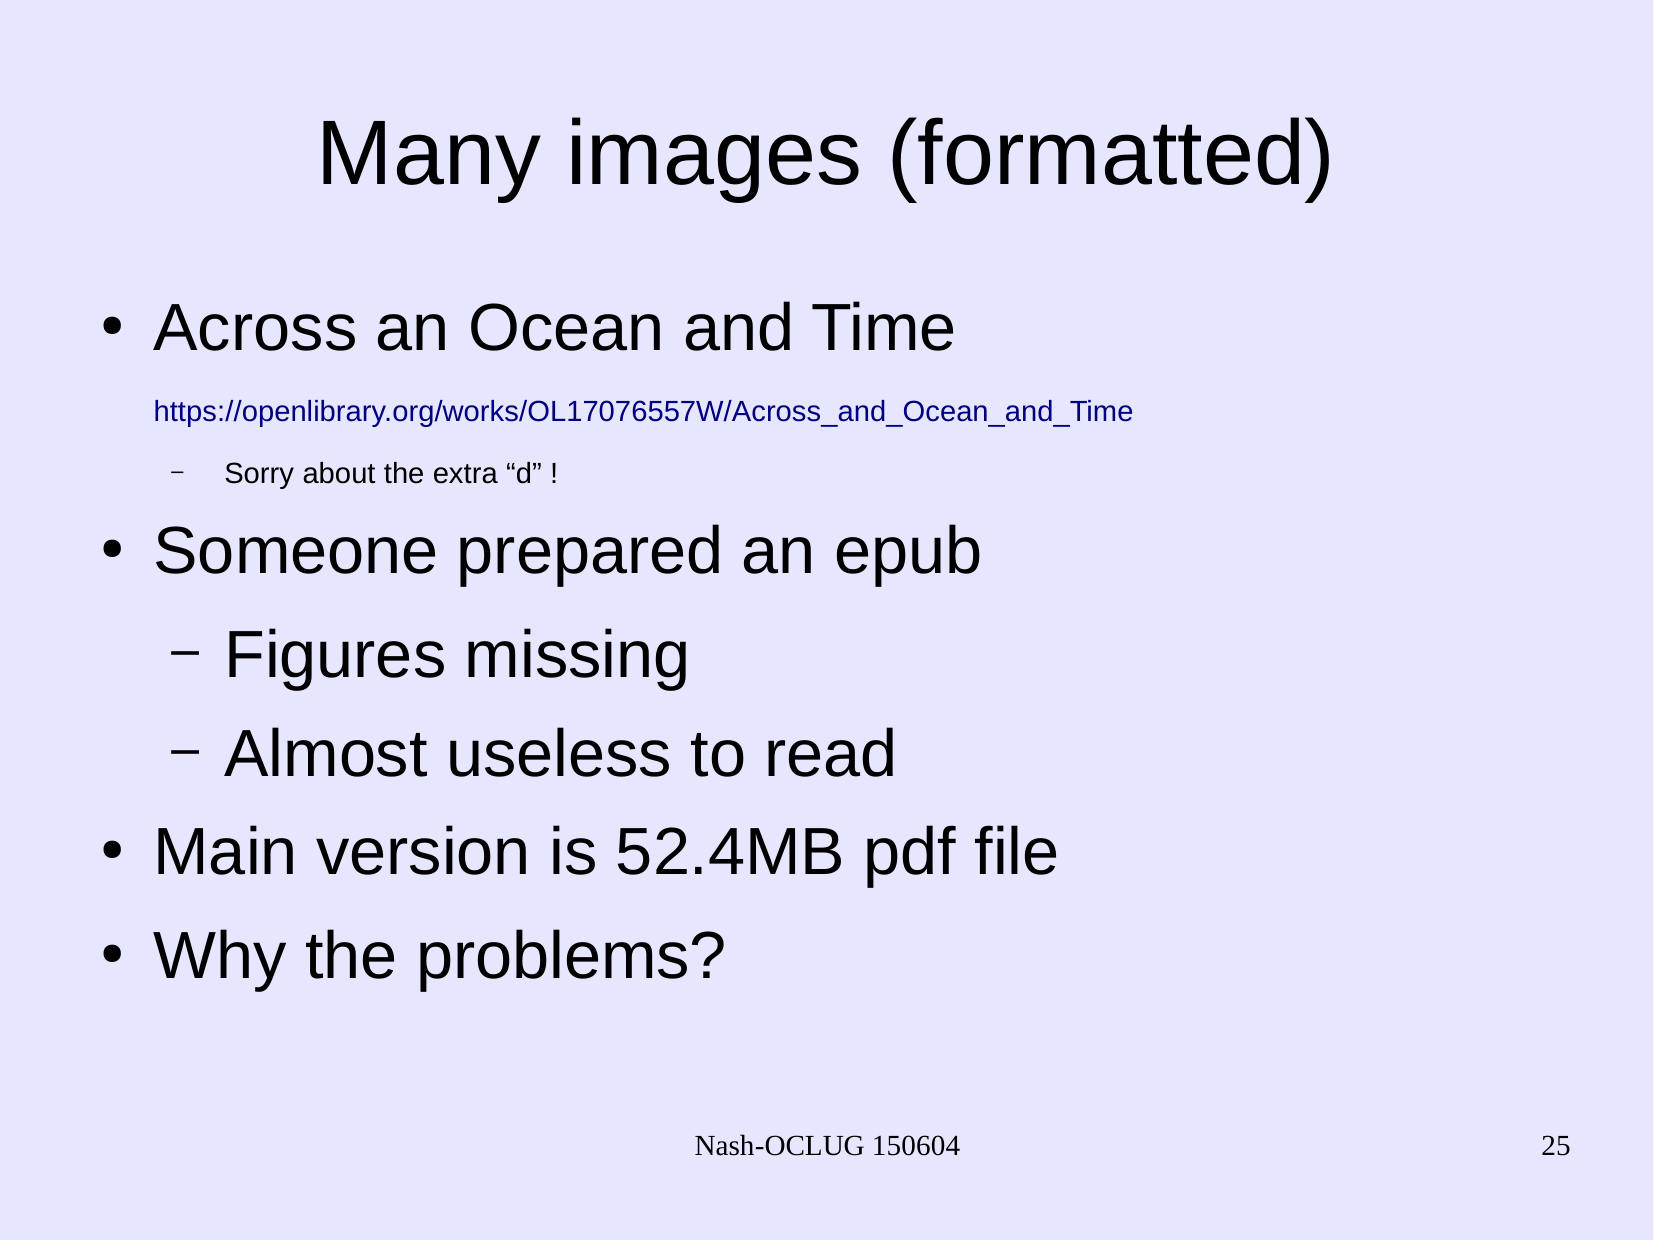

# Many images (formatted)
Across an Ocean and Time
https://openlibrary.org/works/OL17076557W/Across_and_Ocean_and_Time
Sorry about the extra “d” !
Someone prepared an epub
Figures missing
Almost useless to read
Main version is 52.4MB pdf file
Why the problems?
25